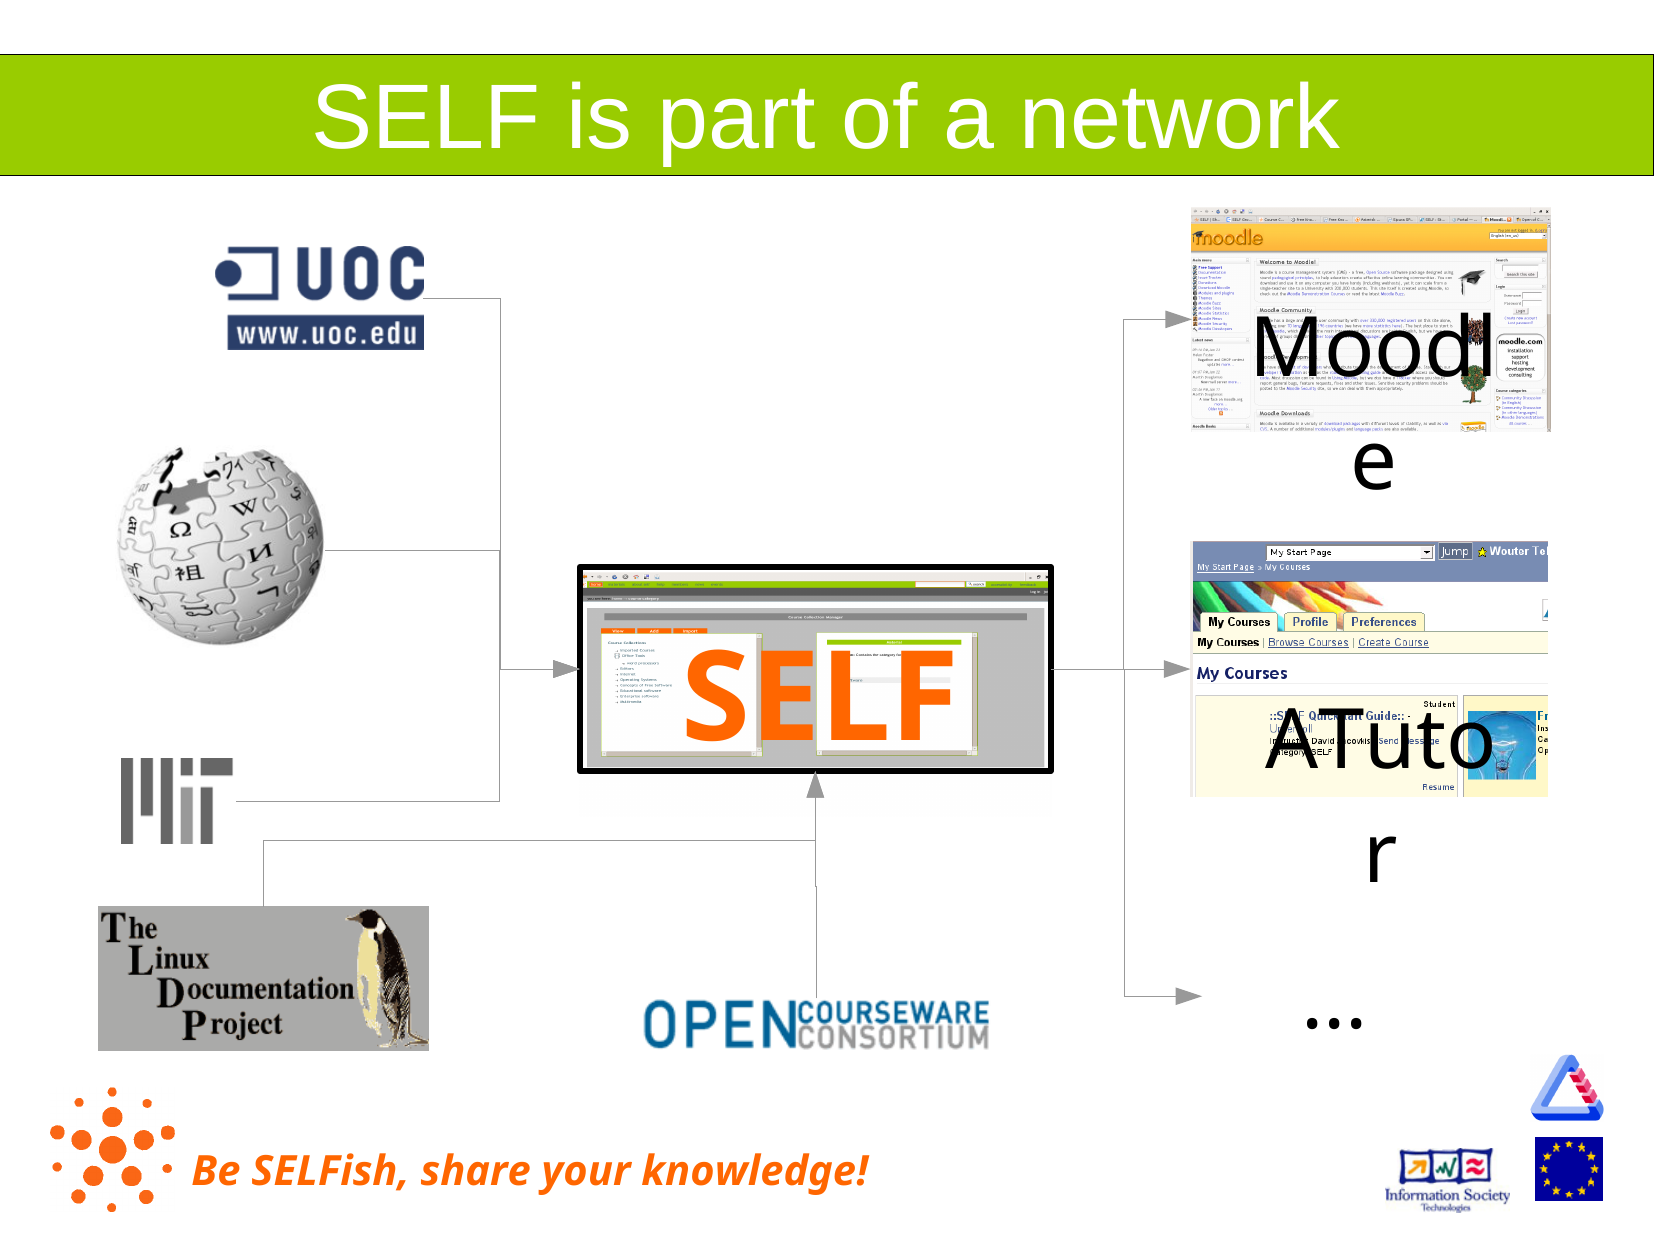

# SELF is part of a network
Moodle
SELF
ATutor
...